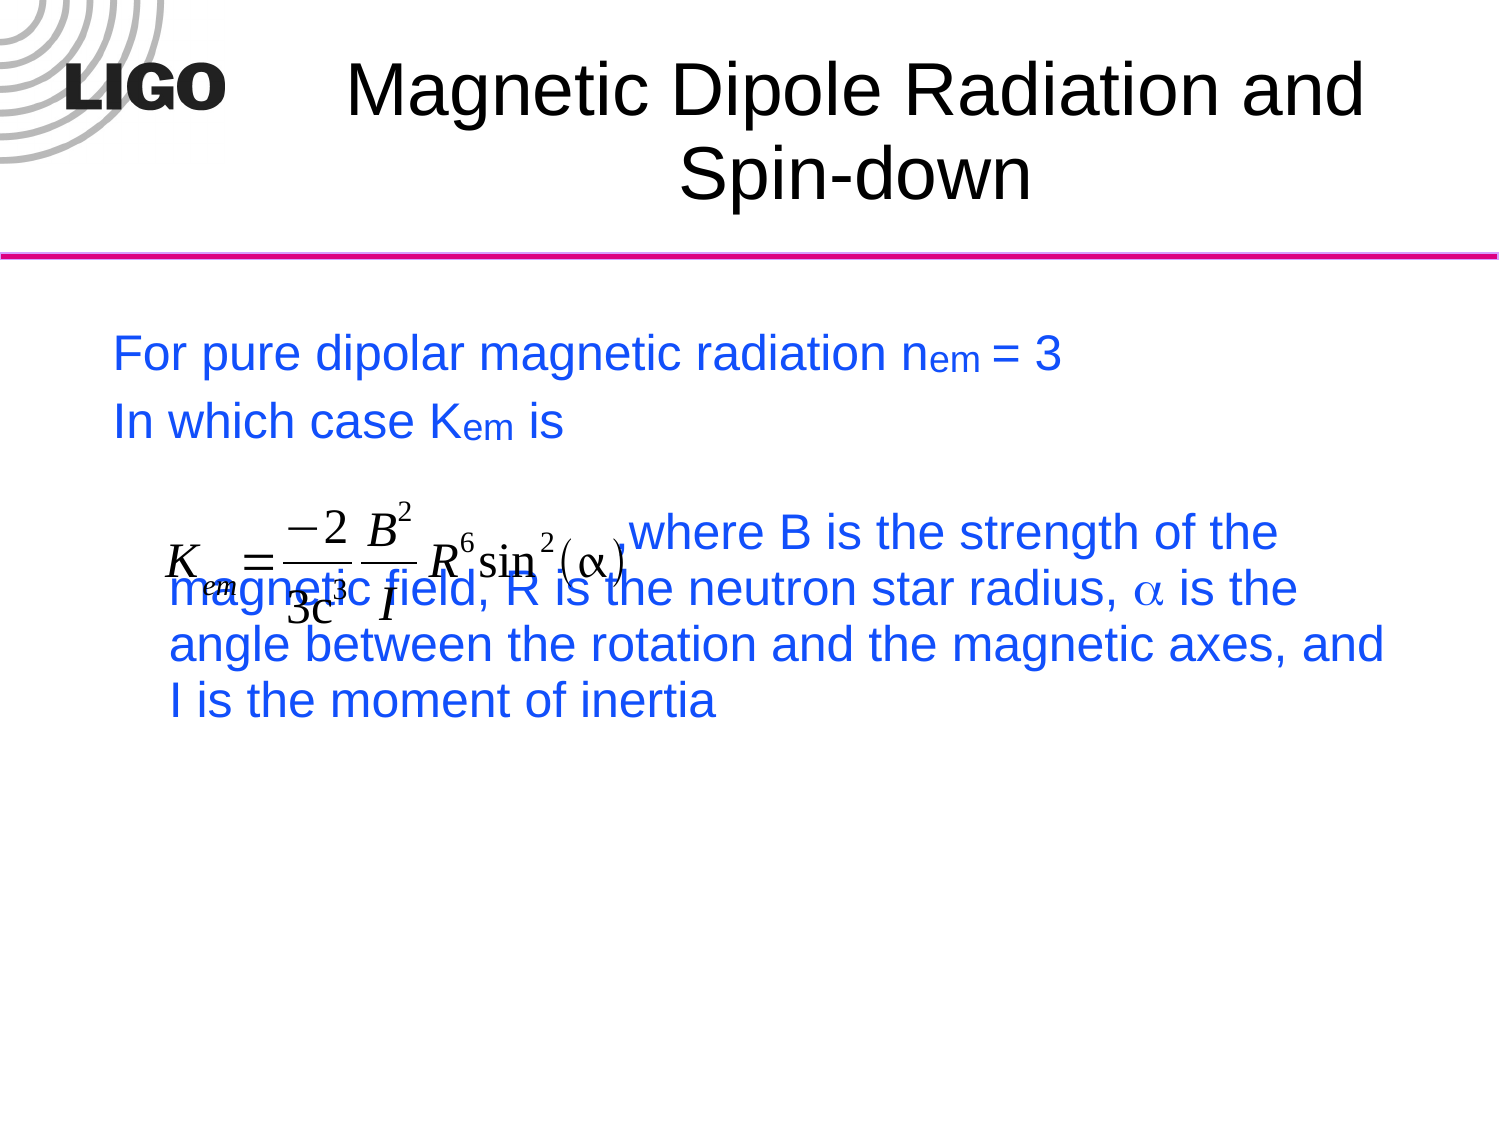

# Magnetic Dipole Radiation and Spin-down
For pure dipolar magnetic radiation nem = 3
In which case Kem is ,where B is the strength of the magnetic field, R is the neutron star radius, a is the angle between the rotation and the magnetic axes, and I is the moment of inertia